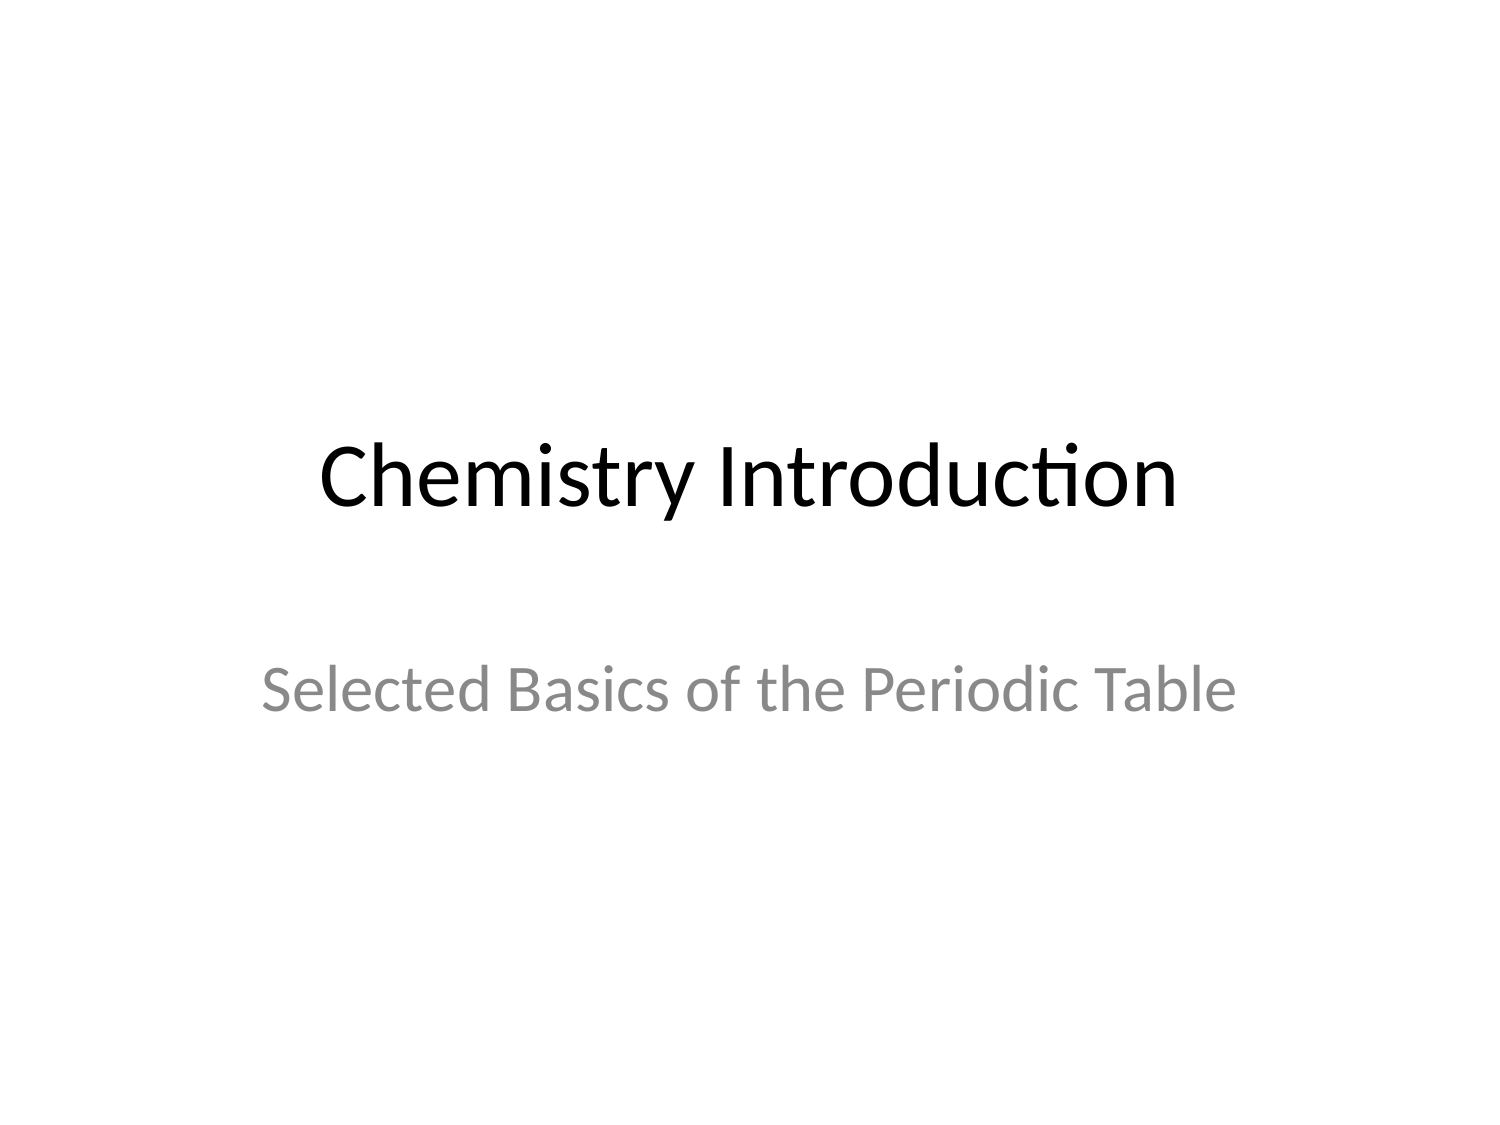

# Chemistry Introduction
Selected Basics of the Periodic Table